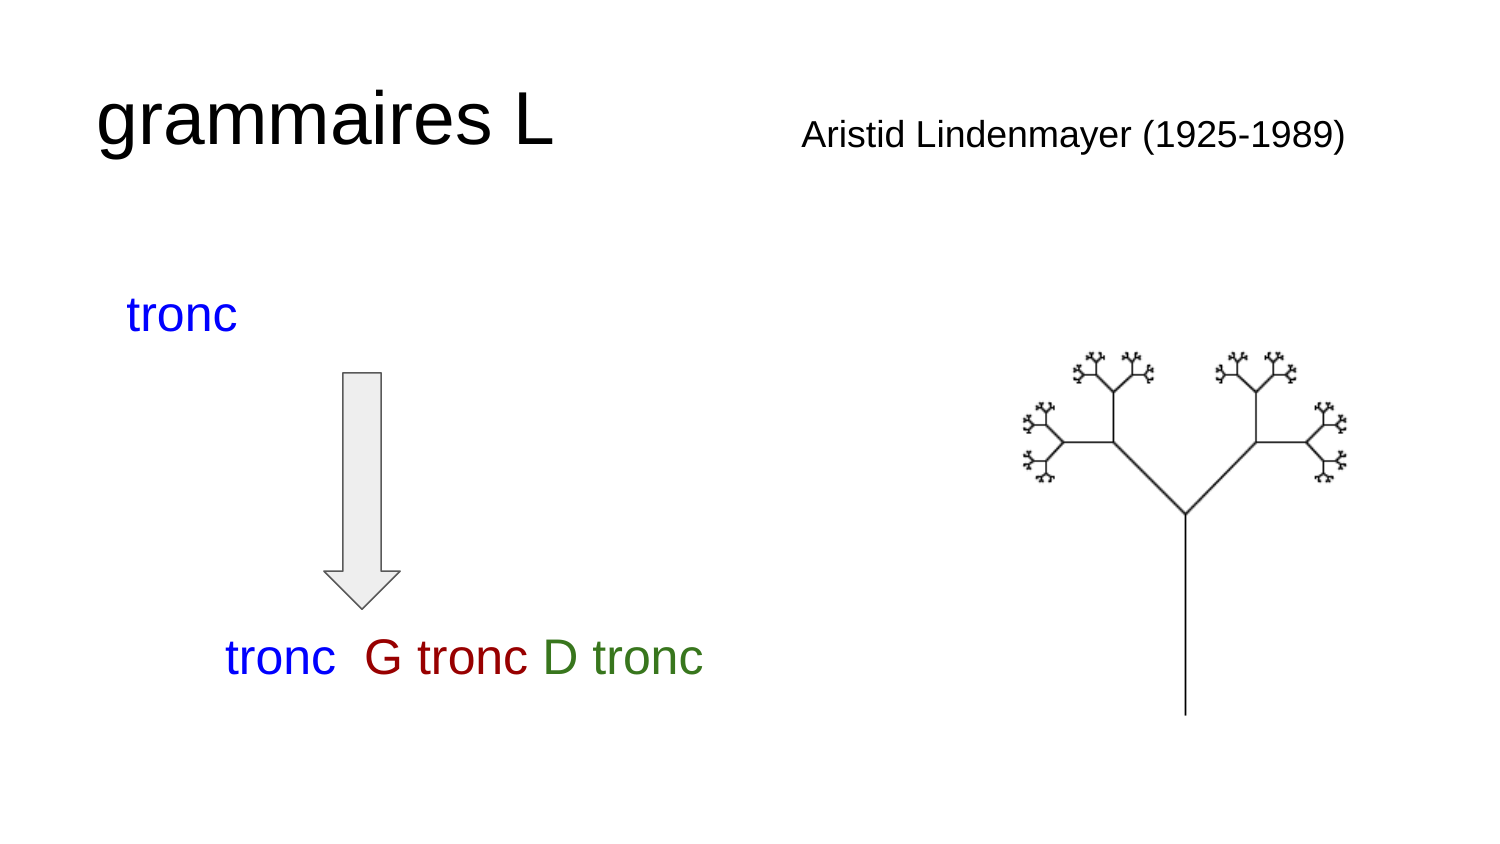

grammaires L
Aristid Lindenmayer (1925-1989)
tronc
tronc G tronc D tronc